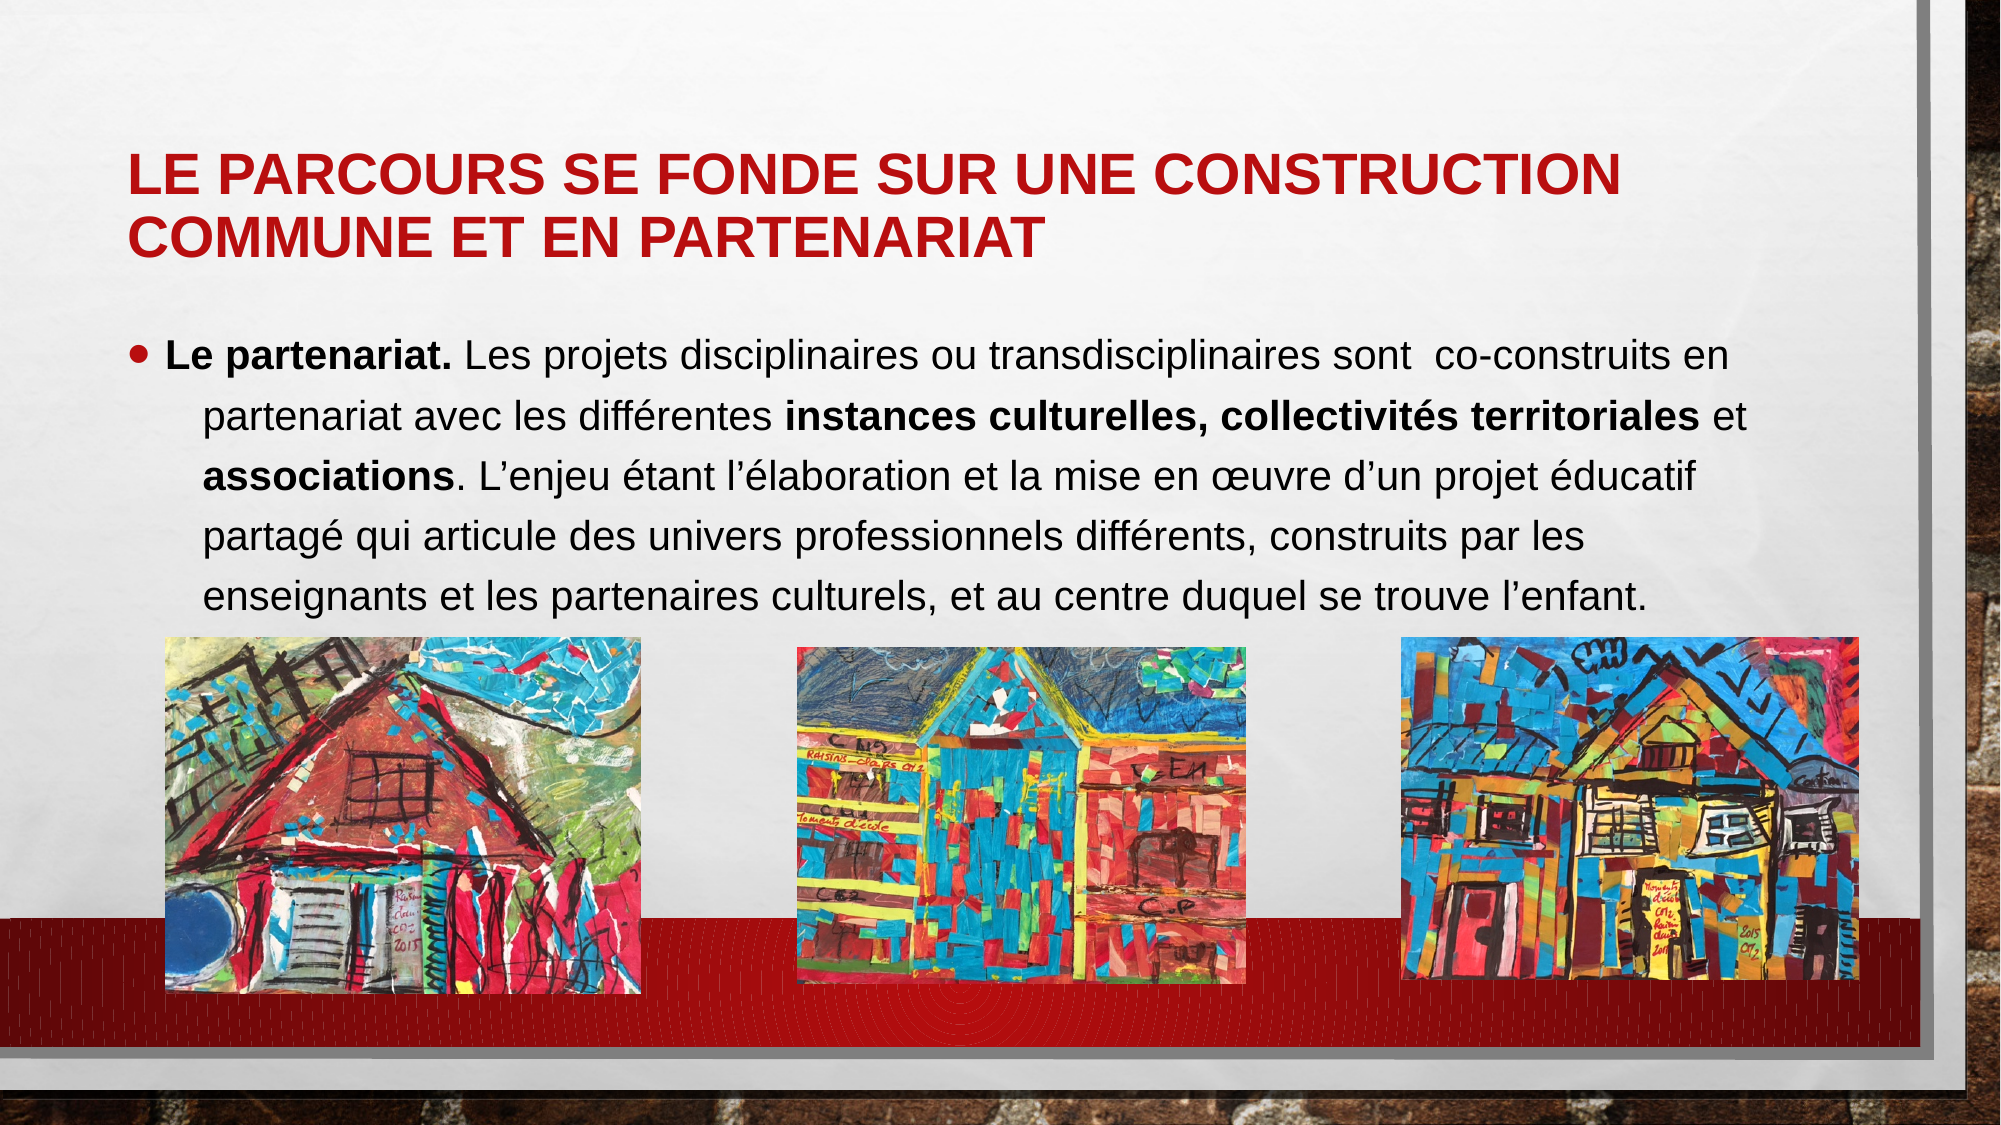

# Le parcours se fonde sur une construction commune et en partenariat
Le partenariat. Les projets disciplinaires ou transdisciplinaires sont co-construits en partenariat avec les différentes instances culturelles, collectivités territoriales et associations. L’enjeu étant l’élaboration et la mise en œuvre d’un projet éducatif partagé qui articule des univers professionnels différents, construits par les enseignants et les partenaires culturels, et au centre duquel se trouve l’enfant.